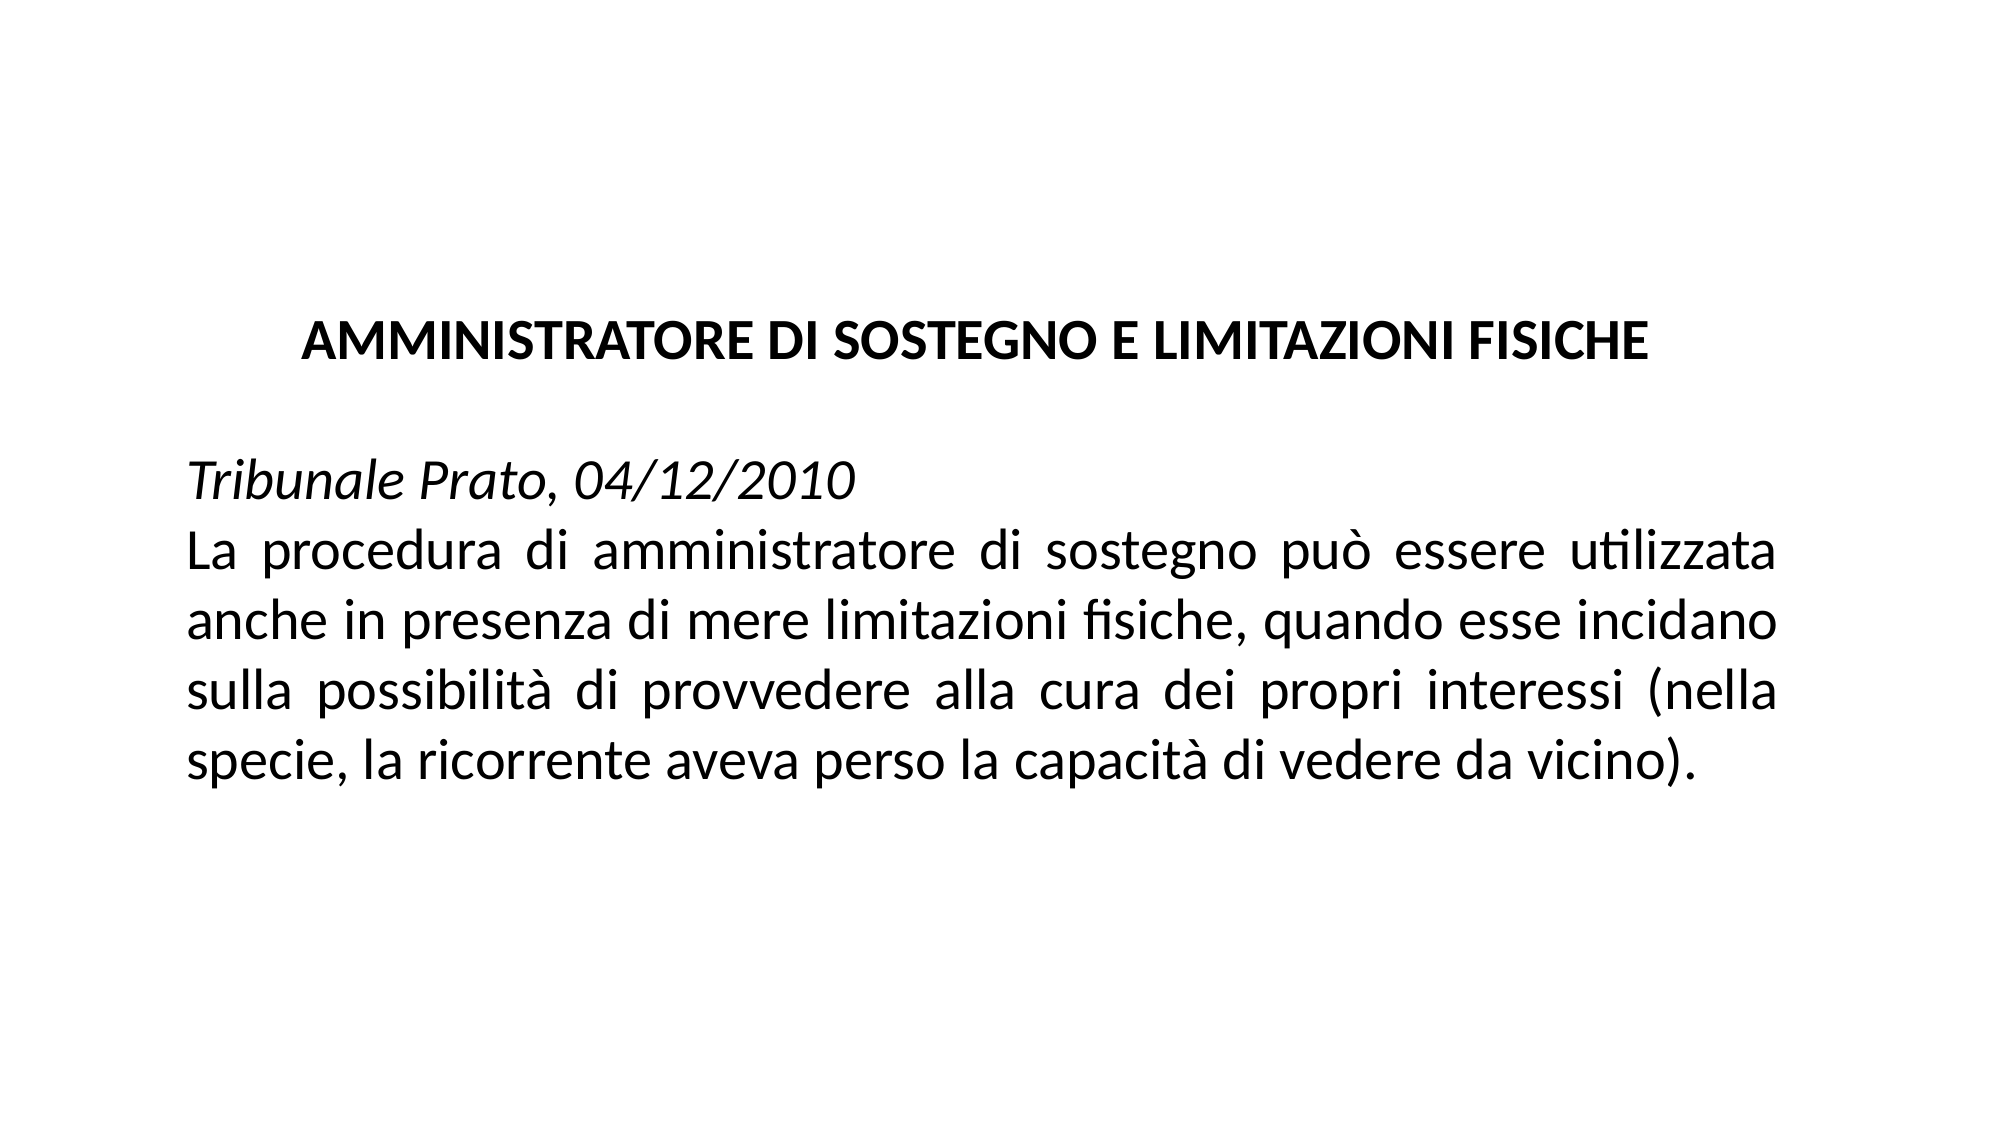

AMMINISTRATORE DI SOSTEGNO E LIMITAZIONI FISICHE
Tribunale Prato, 04/12/2010
La procedura di amministratore di sostegno può essere utilizzata anche in presenza di mere limitazioni fisiche, quando esse incidano sulla possibilità di provvedere alla cura dei propri interessi (nella specie, la ricorrente aveva perso la capacità di vedere da vicino).